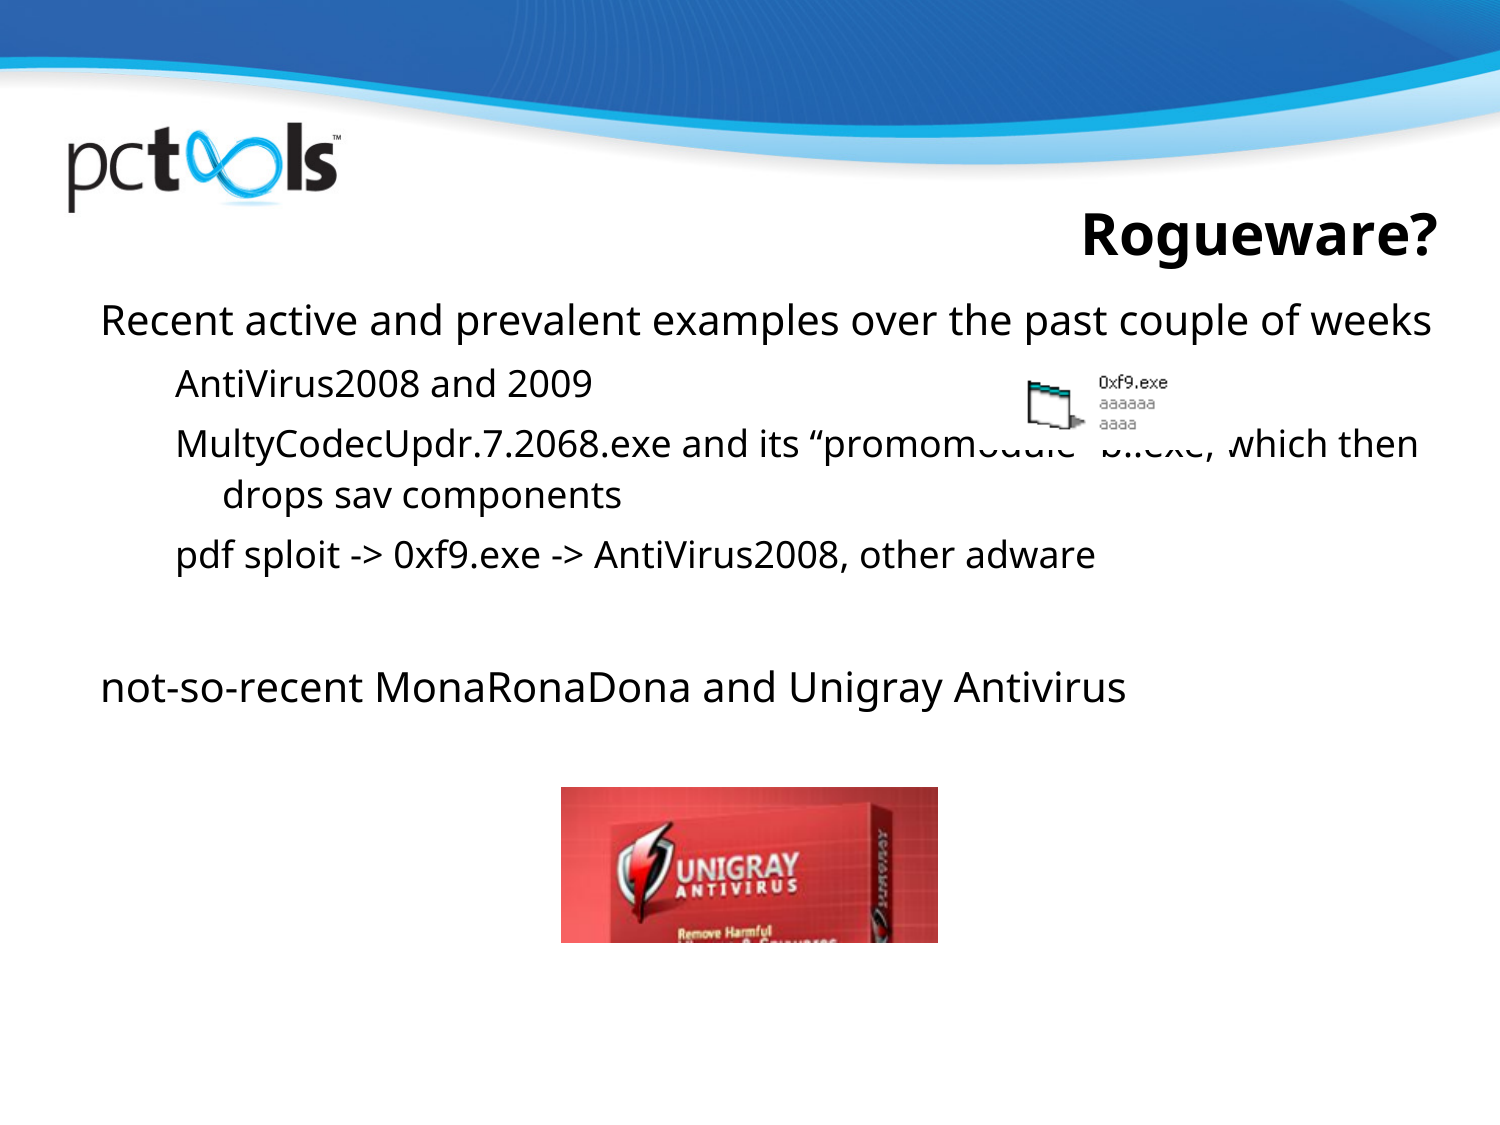

# Rogueware?
Recent active and prevalent examples over the past couple of weeks
AntiVirus2008 and 2009
MultyCodecUpdr.7.2068.exe and its “promomodule” b..exe, which then drops sav components
pdf sploit -> 0xf9.exe -> AntiVirus2008, other adware
not-so-recent MonaRonaDona and Unigray Antivirus